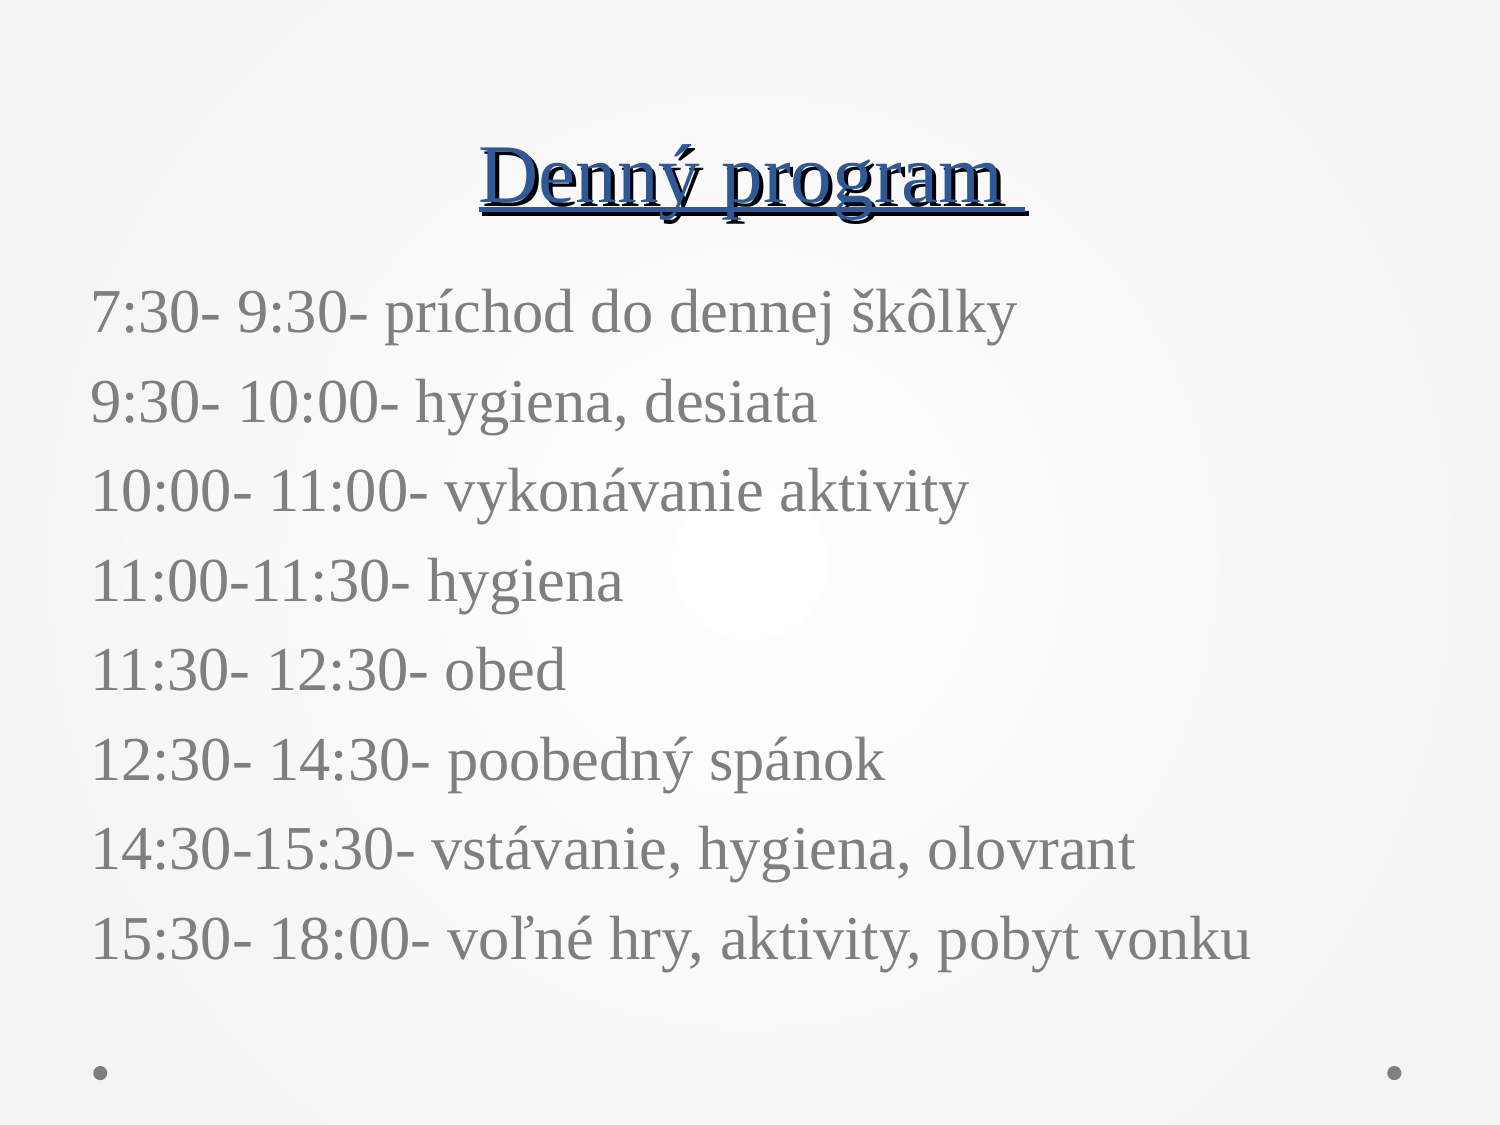

# Denný program
7:30- 9:30- príchod do dennej škôlky
9:30- 10:00- hygiena, desiata
10:00- 11:00- vykonávanie aktivity
11:00-11:30- hygiena
11:30- 12:30- obed
12:30- 14:30- poobedný spánok
14:30-15:30- vstávanie, hygiena, olovrant
15:30- 18:00- voľné hry, aktivity, pobyt vonku